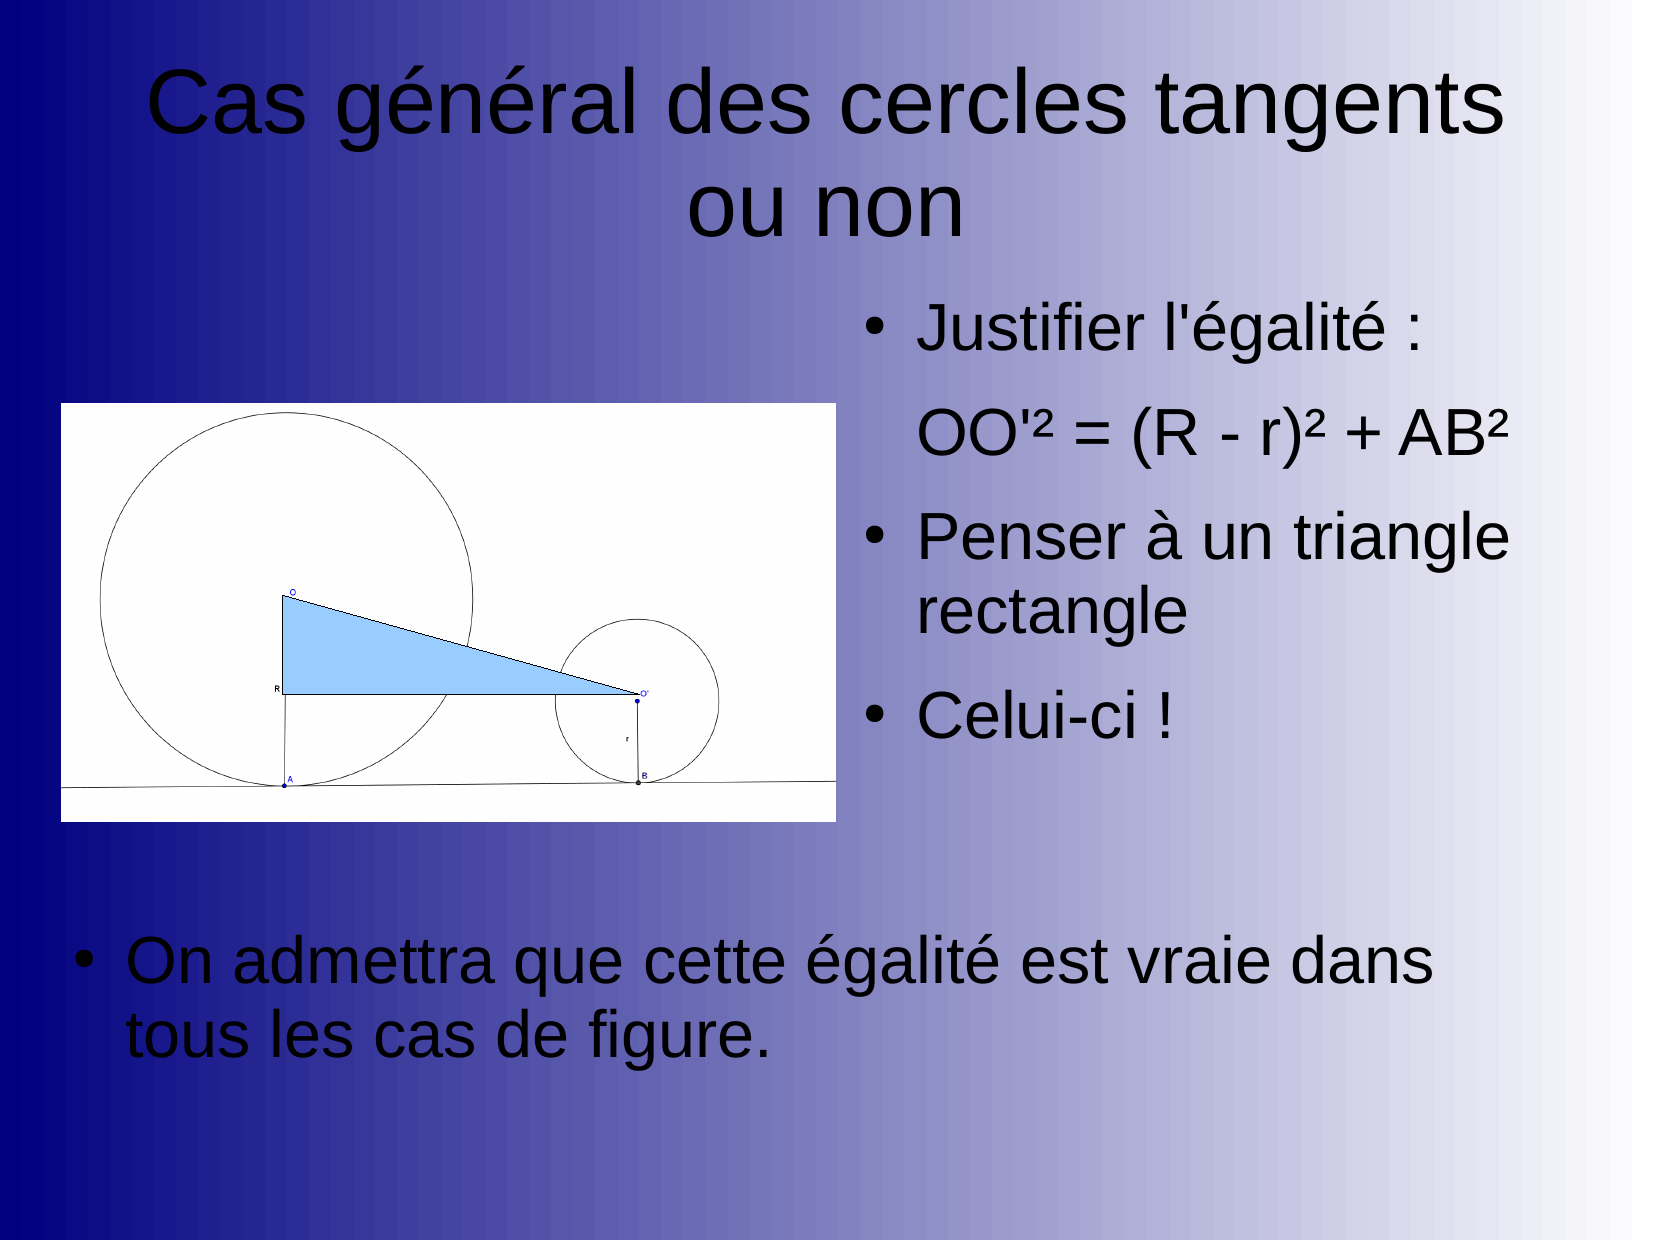

# Cas général des cercles tangents ou non
Justifier l'égalité :
OO'² = (R - r)² + AB²
Penser à un triangle rectangle
Celui-ci !
On admettra que cette égalité est vraie dans tous les cas de figure.